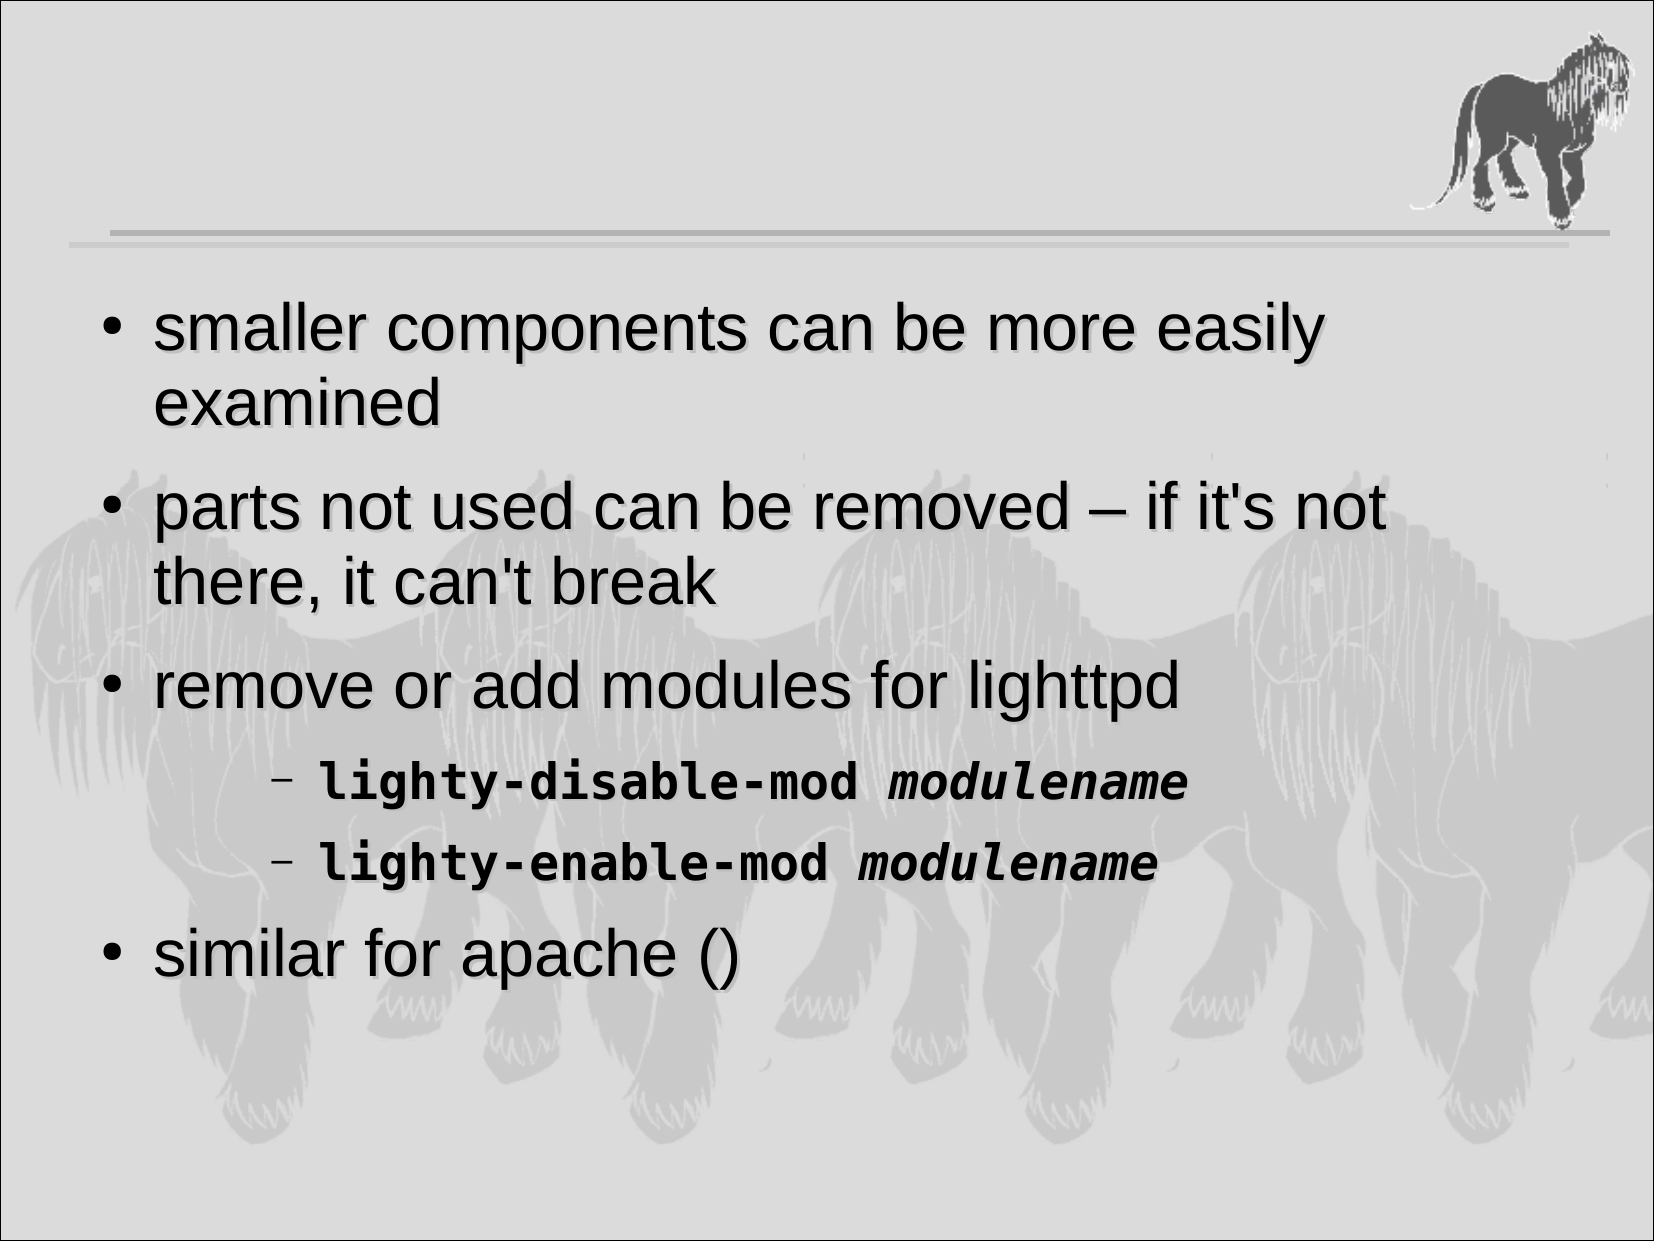

#
smaller components can be more easily examined
parts not used can be removed – if it's not there, it can't break
remove or add modules for lighttpd
lighty-disable-mod modulename
lighty-enable-mod modulename
similar for apache ()